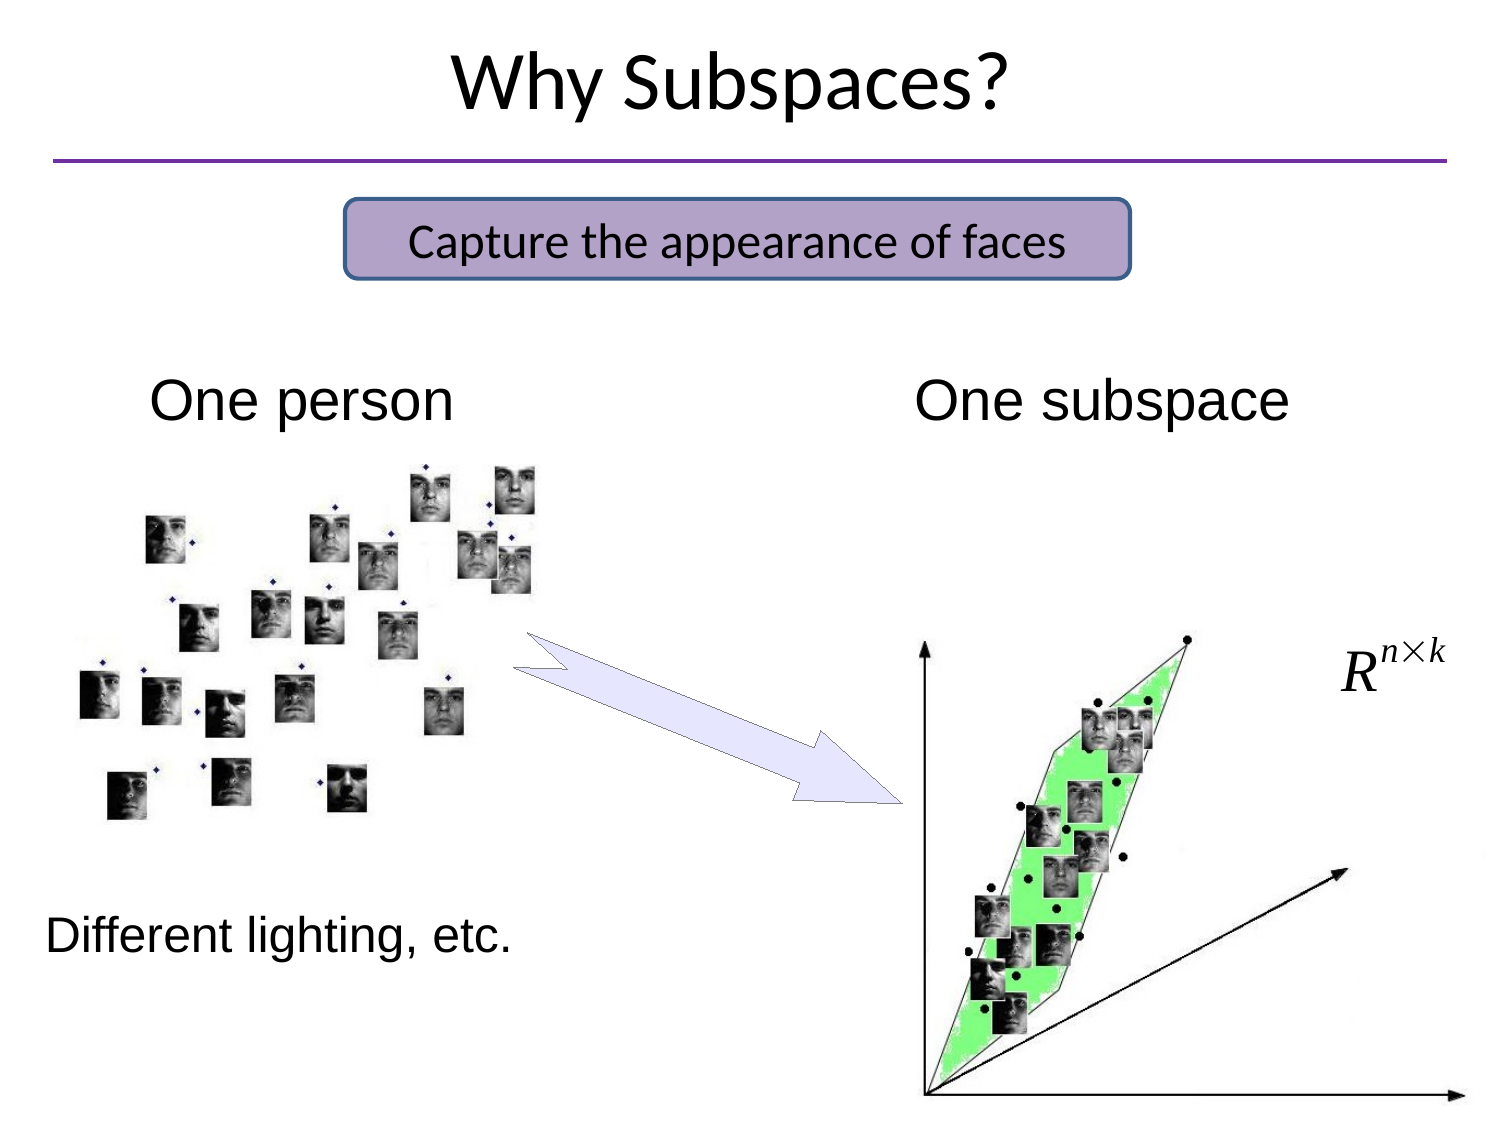

# Why Subspaces?
Capture the appearance of faces
One person
One subspace
Different lighting, etc.